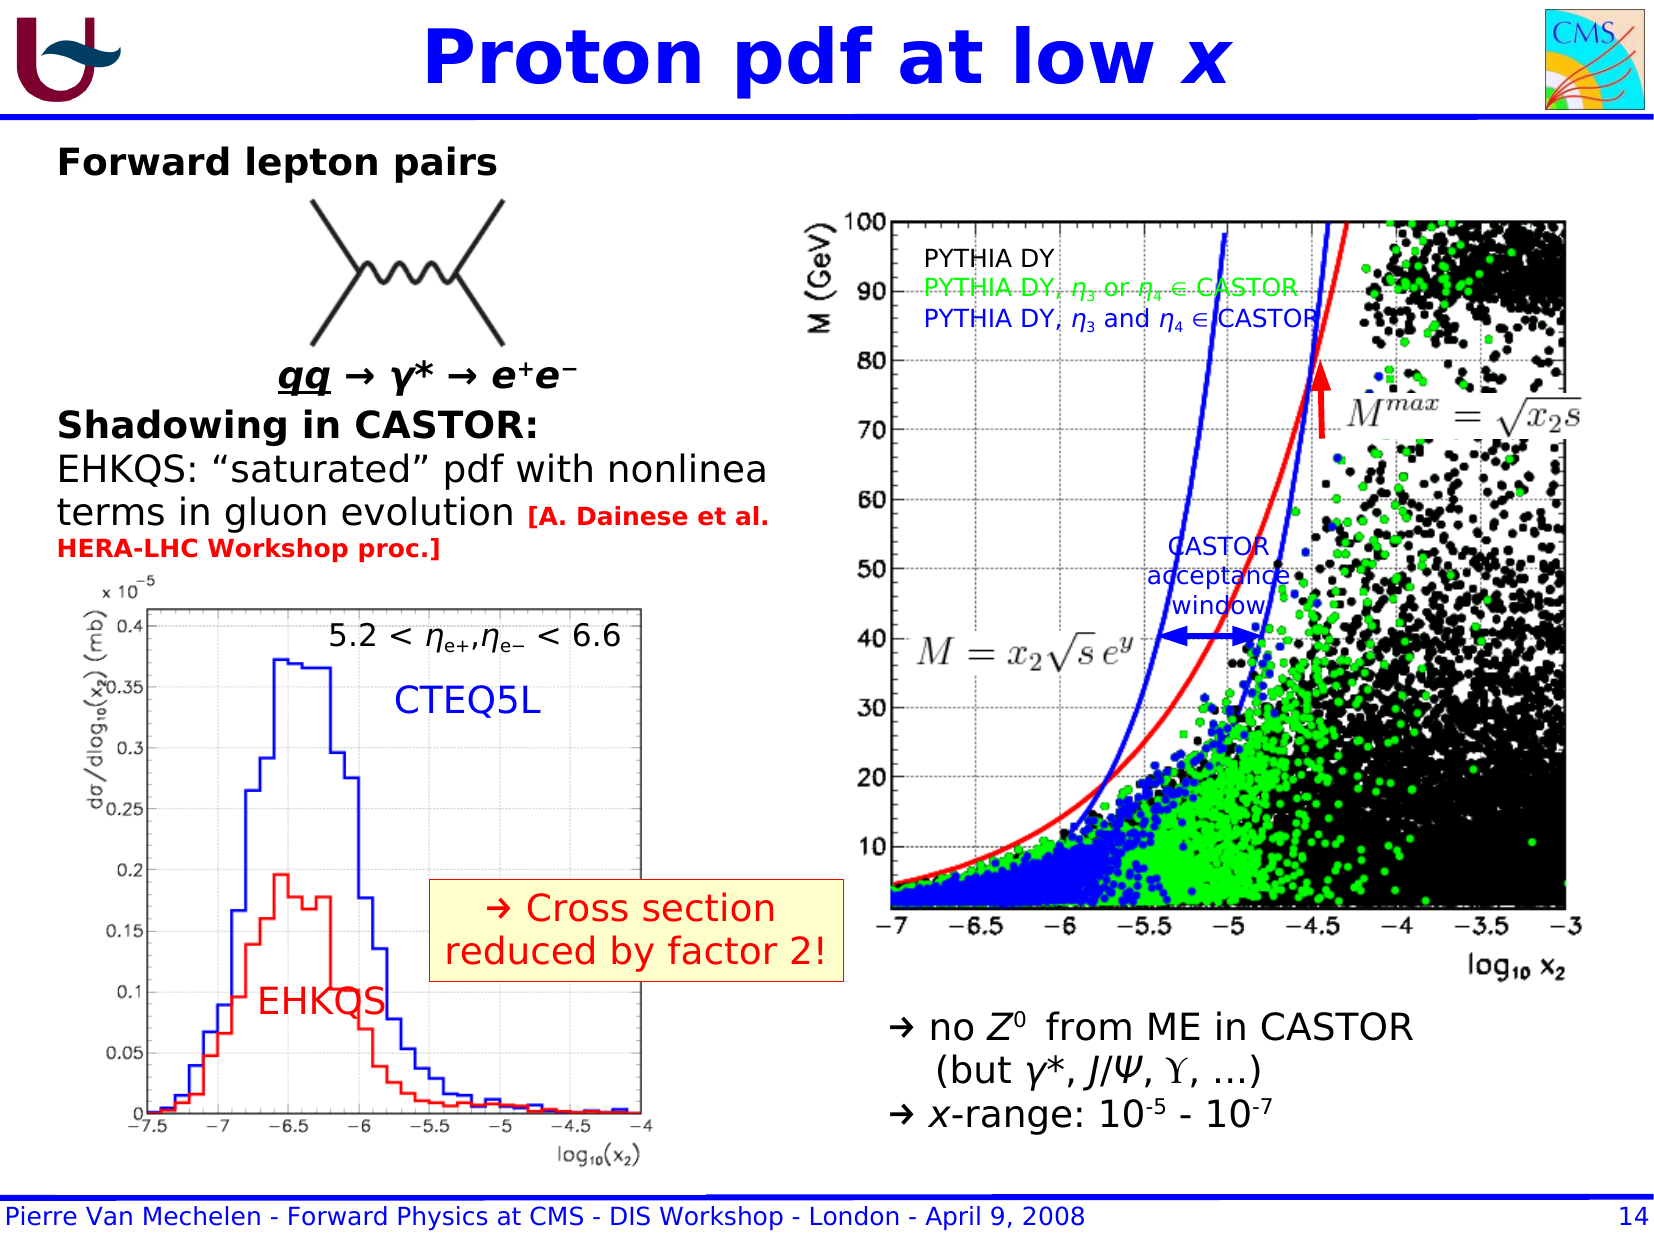

# Proton pdf at low x
PYTHIA DY
PYTHIA DY, η3 or η4 ∈ CASTOR
PYTHIA DY, η3 and η4 ∈ CASTOR
CASTOR
acceptance
window
Forward lepton pairs
Shadowing in CASTOR:
EHKQS: “saturated” pdf with nonlinear terms in gluon evolution [A. Dainese et al., HERA-LHC Workshop proc.]
qq → γ* → e+e−
5.2 < ηe+,ηe− < 6.6
CTEQ5L
→ Cross section
reduced by factor 2!
EHKQS
→ no Z0 from ME in CASTOR
 (but γ*, J/Ψ, , ...)
→ x-range: 10-5 - 10-7
14
Pierre Van Mechelen - Forward Physics at CMS - DIS Workshop - London - April 9, 2008